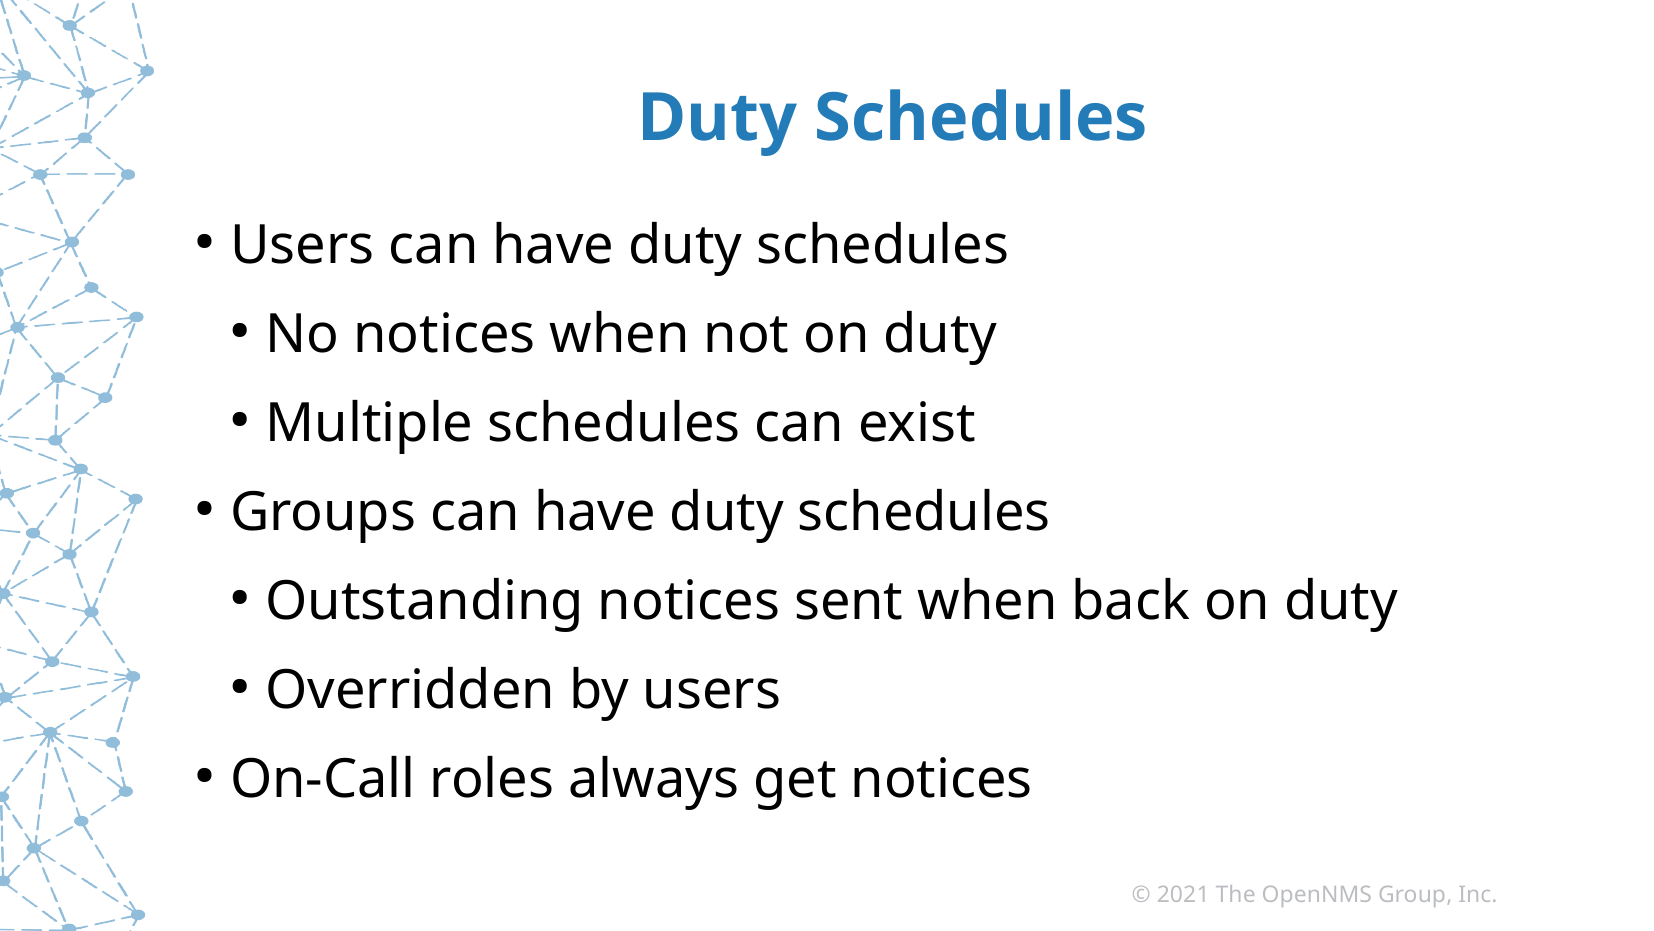

# Duty Schedules
Users can have duty schedules
No notices when not on duty
Multiple schedules can exist
Groups can have duty schedules
Outstanding notices sent when back on duty
Overridden by users
On-Call roles always get notices